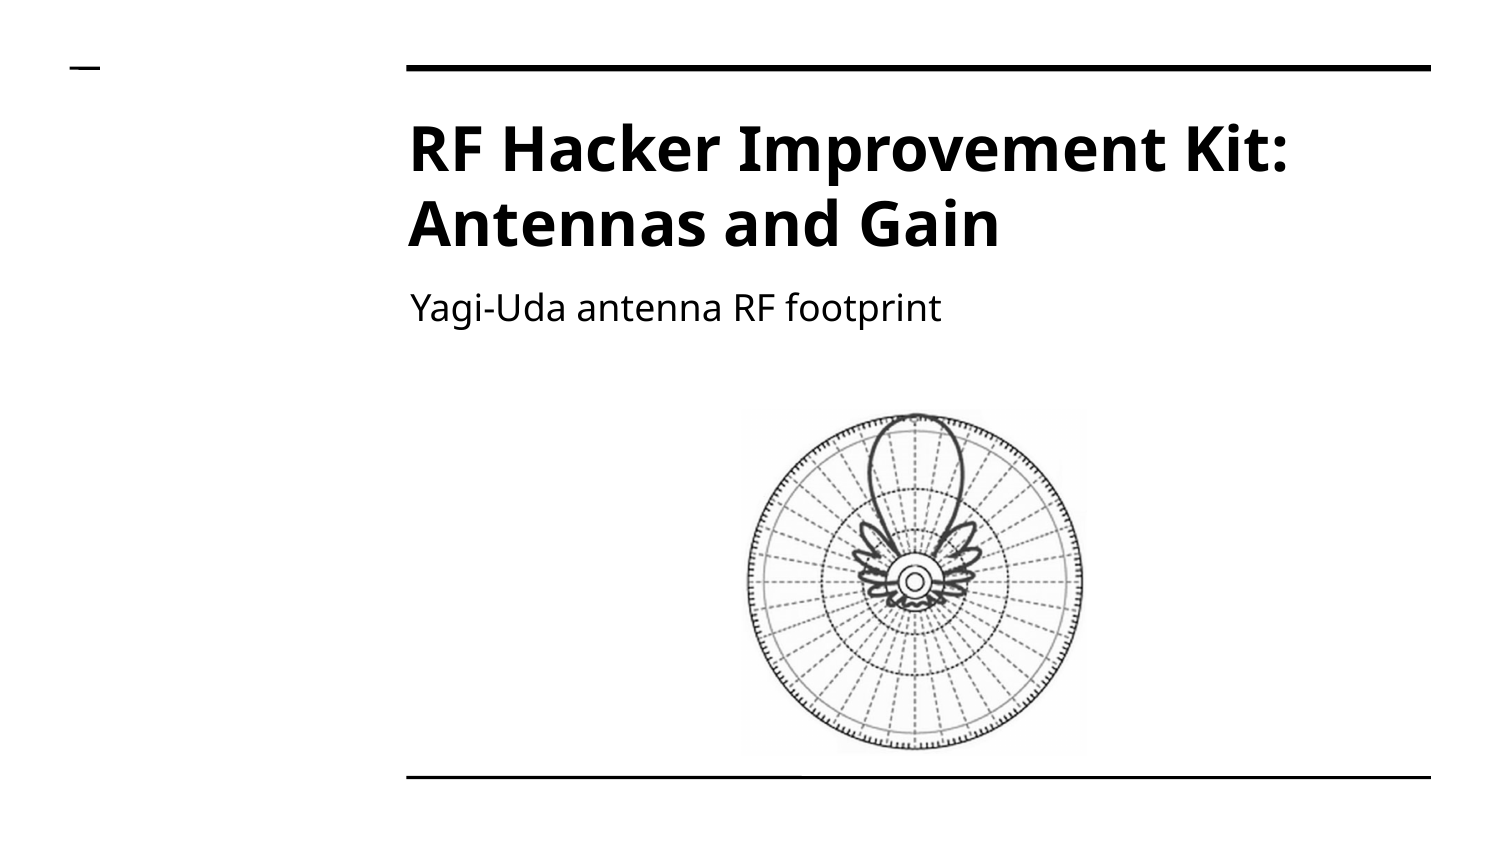

# RF Hacker Improvement Kit: Antennas and Gain
Yagi-Uda antenna RF footprint